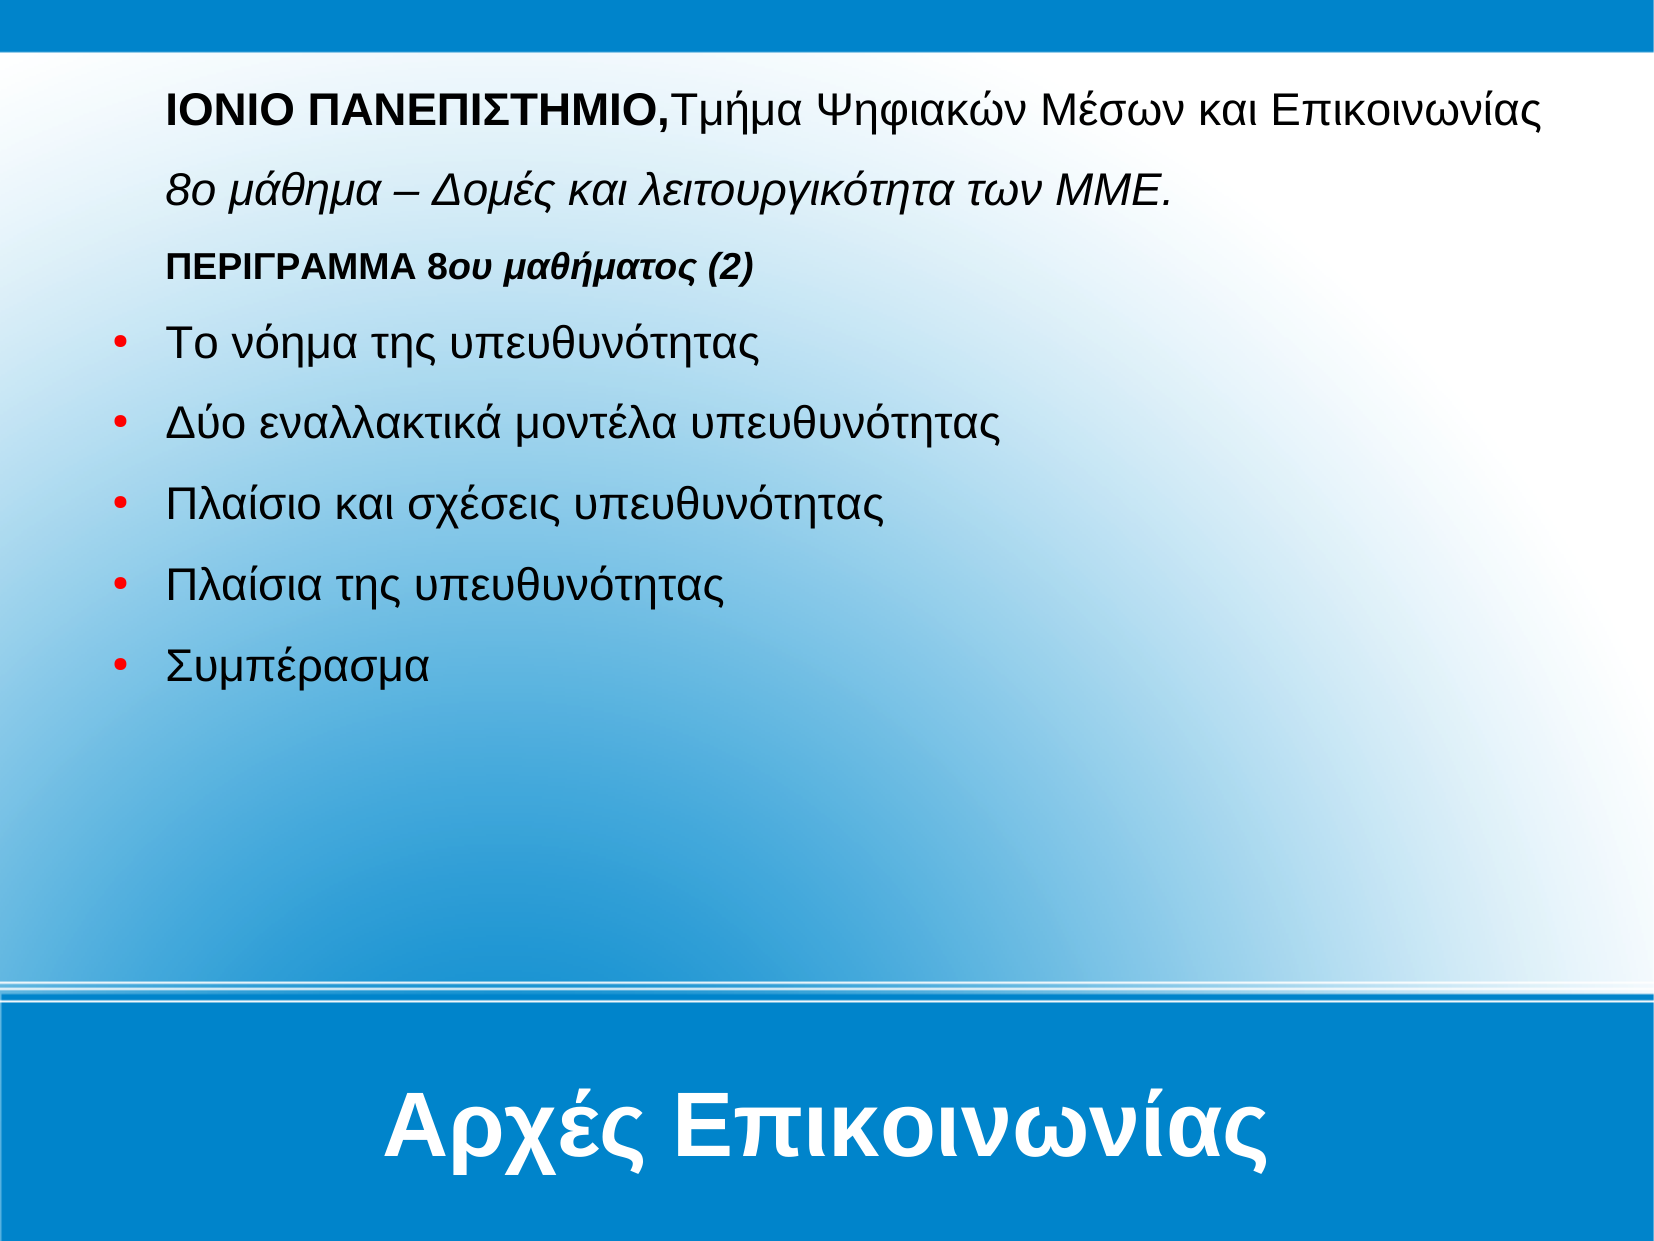

ΙΟΝΙΟ ΠΑΝΕΠΙΣΤΗΜΙΟ,Τμήμα Ψηφιακών Μέσων και Επικοινωνίας
8ο μάθημα – Δομές και λειτουργικότητα των ΜΜΕ.
ΠΕΡΙΓΡΑΜΜΑ 8ου μαθήματος (2)
Το νόημα της υπευθυνότητας
Δύο εναλλακτικά μοντέλα υπευθυνότητας
Πλαίσιο και σχέσεις υπευθυνότητας
Πλαίσια της υπευθυνότητας
Συμπέρασμα
# Αρχές Επικοινωνίας